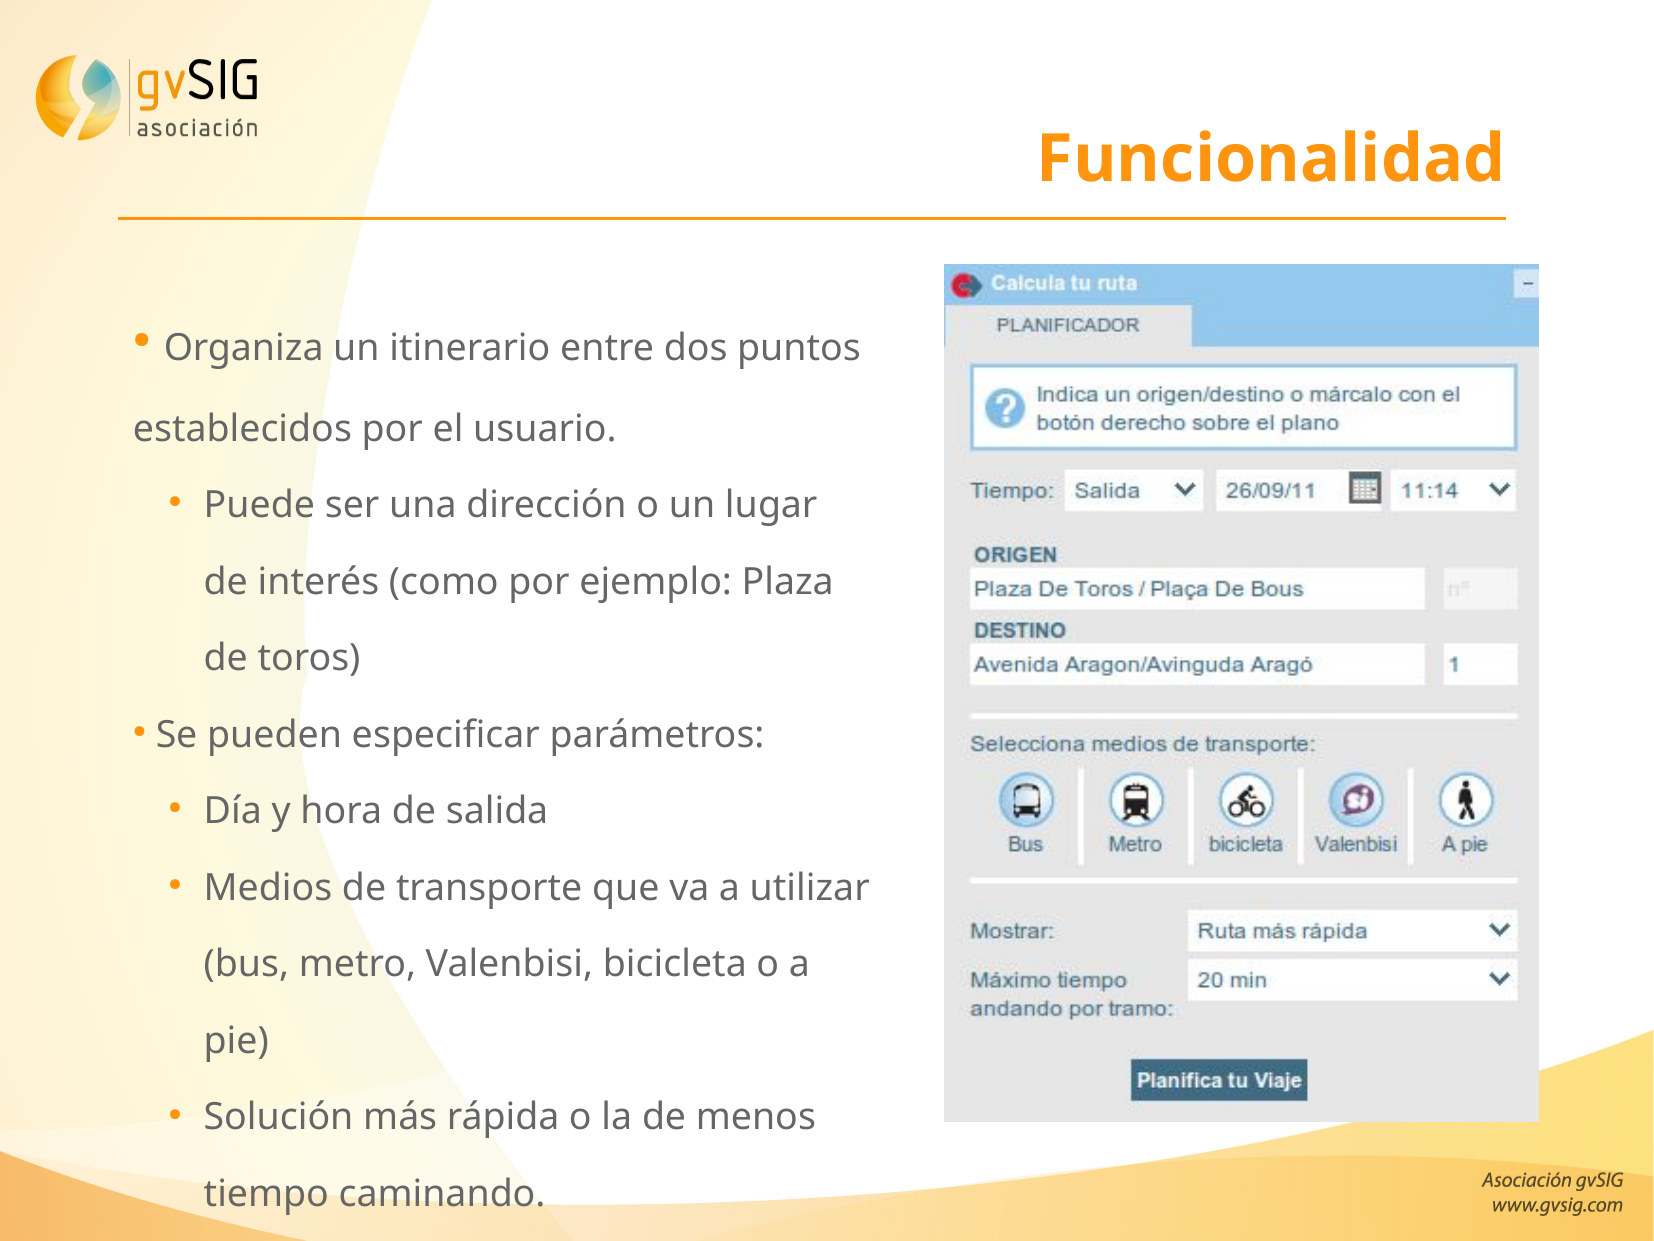

# Funcionalidad
 Organiza un itinerario entre dos puntos establecidos por el usuario.
Puede ser una dirección o un lugar de interés (como por ejemplo: Plaza de toros)
 Se pueden especificar parámetros:
Día y hora de salida
Medios de transporte que va a utilizar (bus, metro, Valenbisi, bicicleta o a pie)
Solución más rápida o la de menos tiempo caminando.
Máximo tiempo andando entre tramos.